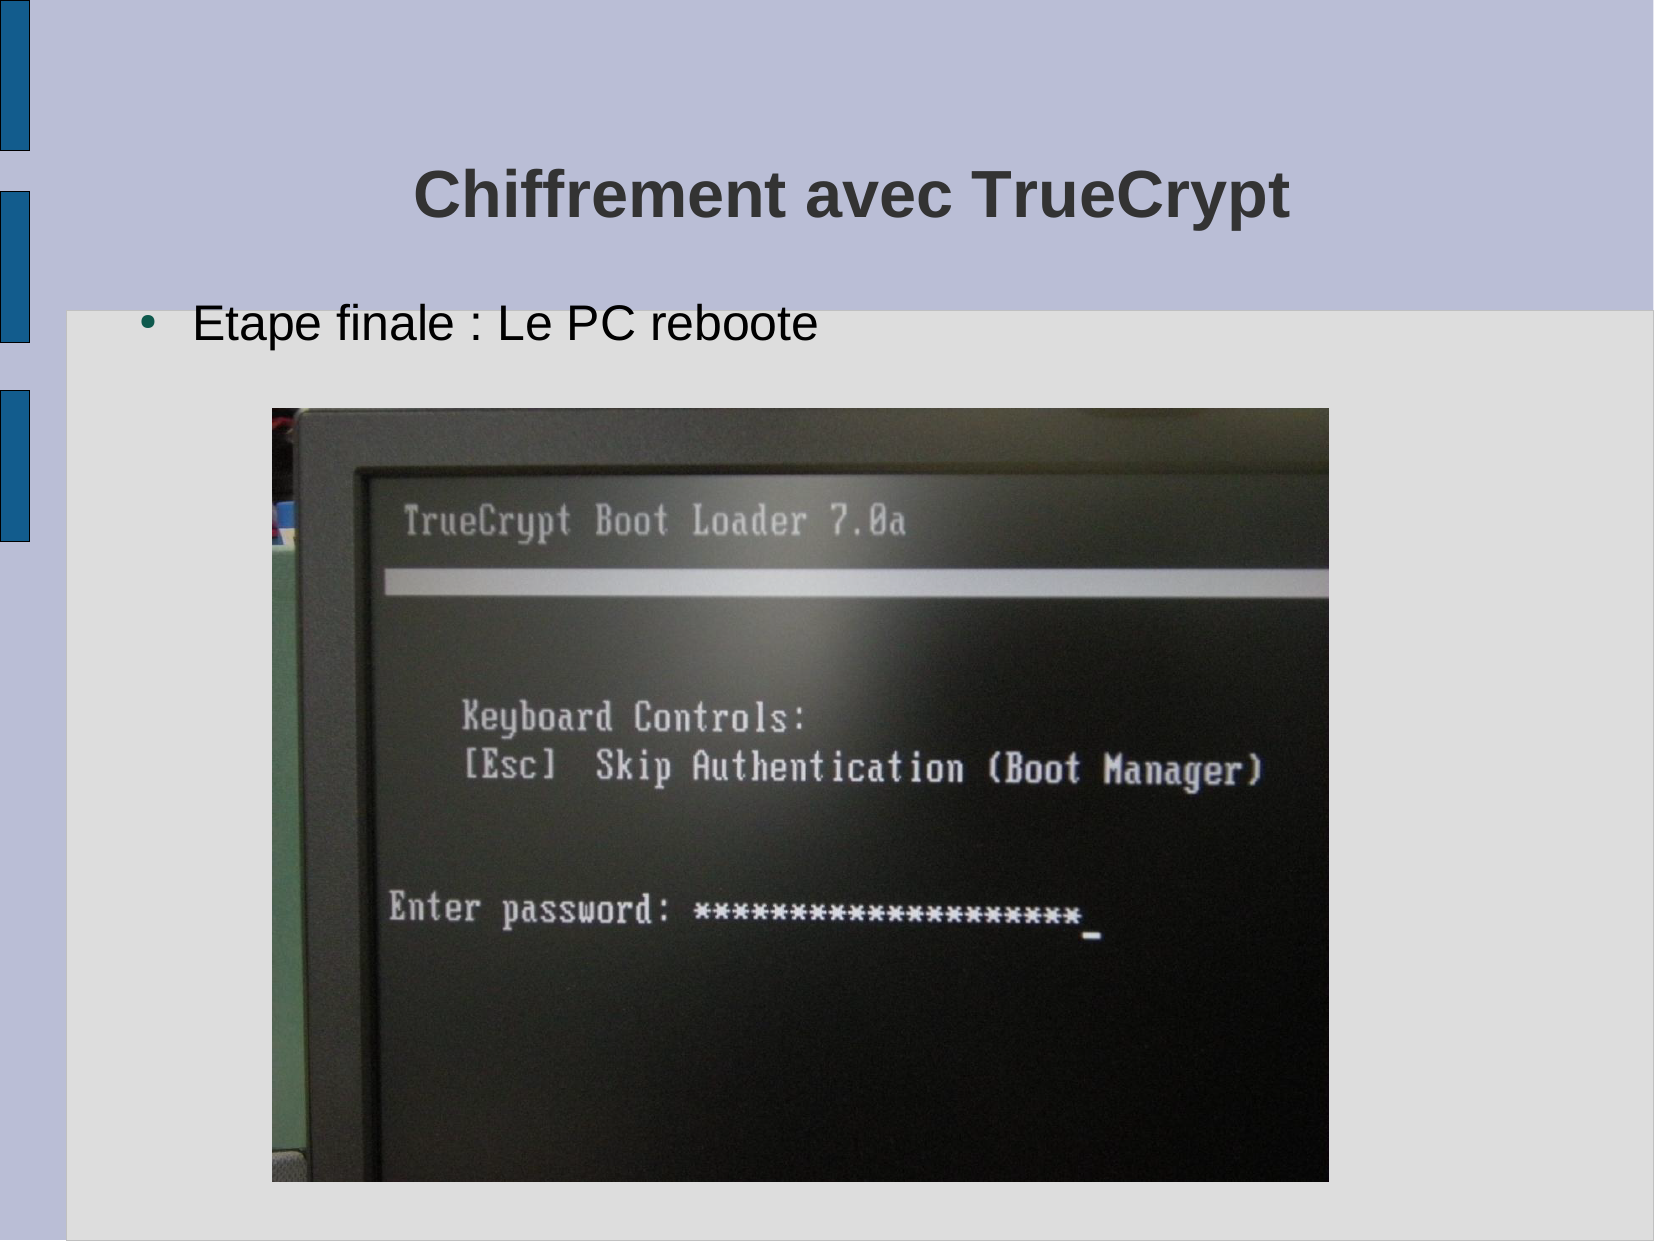

# Chiffrement avec TrueCrypt
Etape finale : Le PC reboote